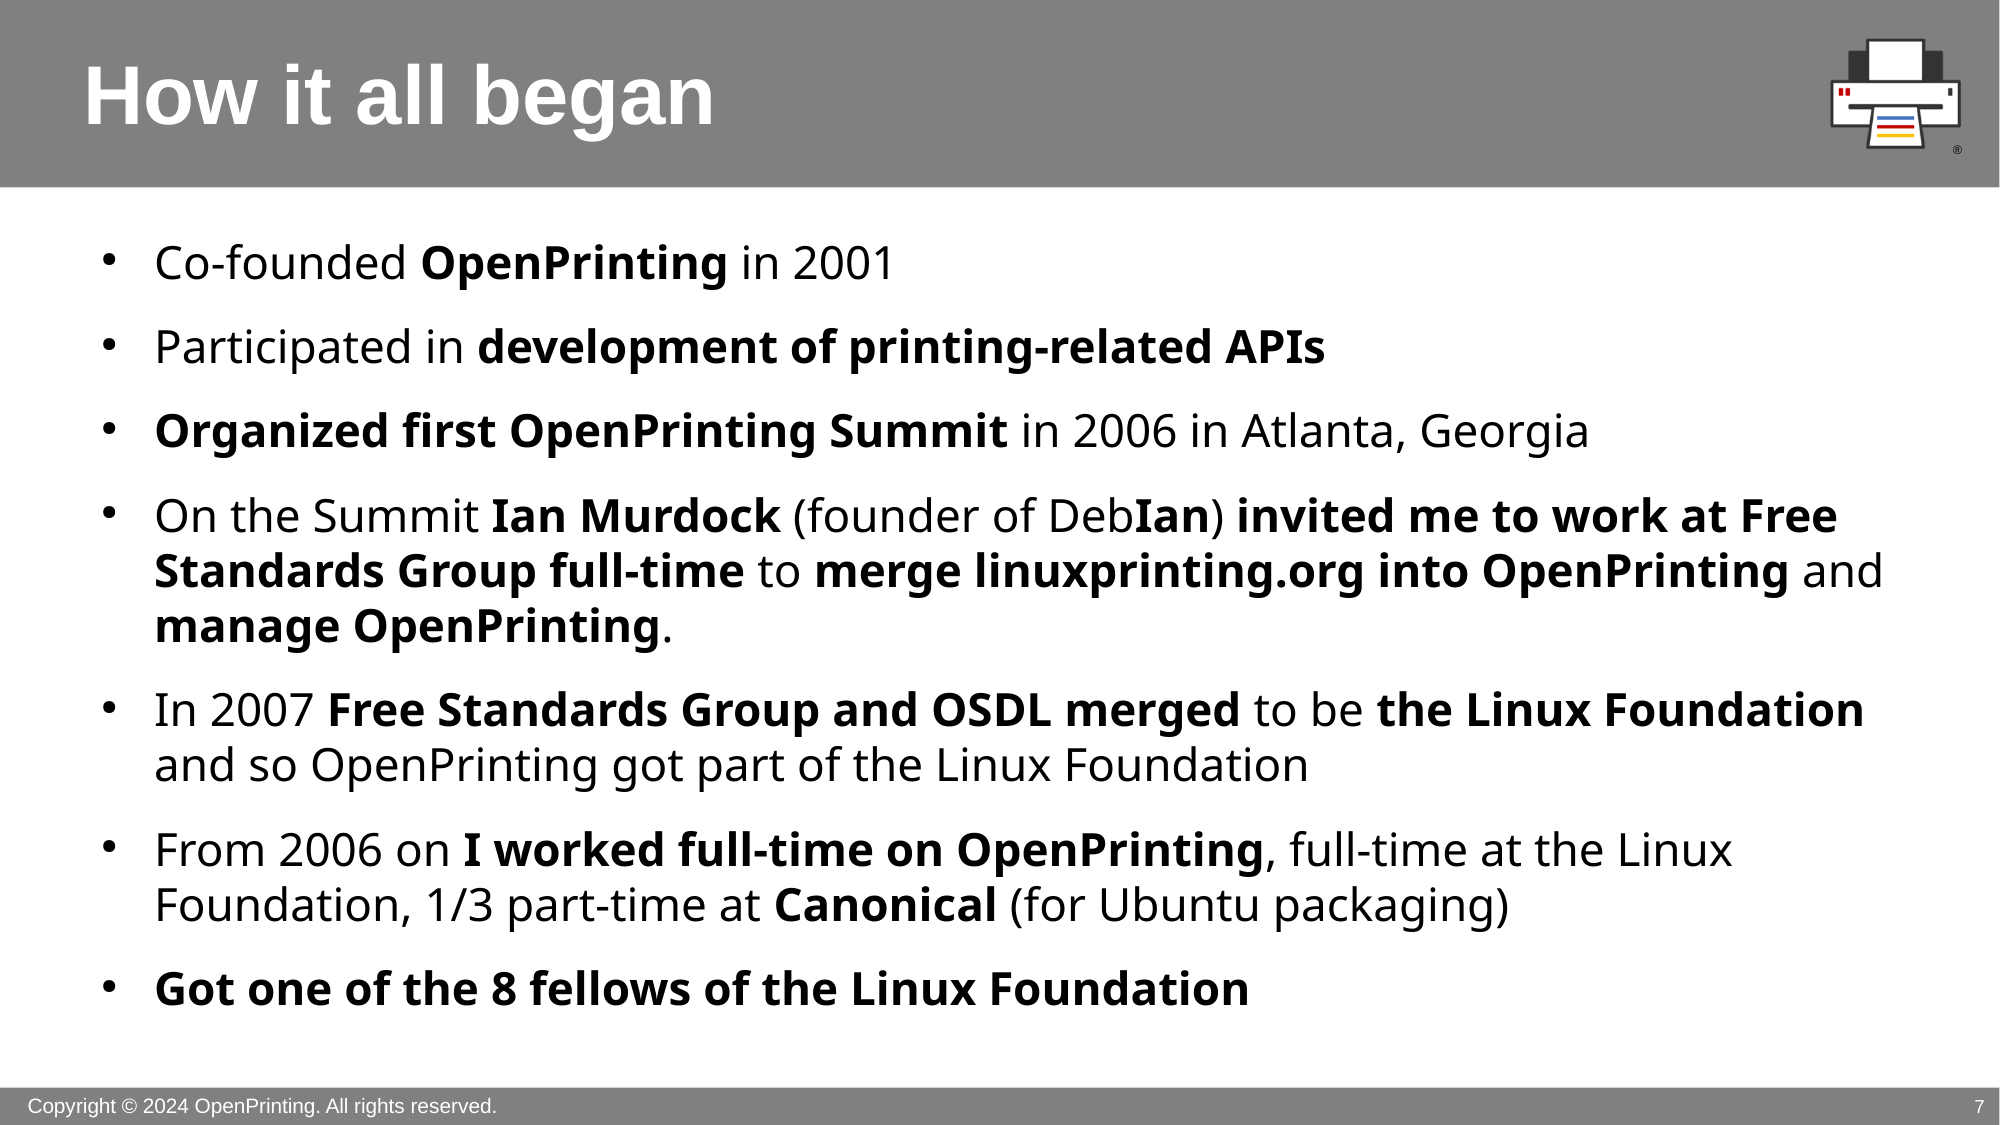

How it all began
# Co-founded OpenPrinting in 2001
Participated in development of printing-related APIs
Organized first OpenPrinting Summit in 2006 in Atlanta, Georgia
On the Summit Ian Murdock (founder of DebIan) invited me to work at Free Standards Group full-time to merge linuxprinting.org into OpenPrinting and manage OpenPrinting.
In 2007 Free Standards Group and OSDL merged to be the Linux Foundation and so OpenPrinting got part of the Linux Foundation
From 2006 on I worked full-time on OpenPrinting, full-time at the Linux Foundation, 1/3 part-time at Canonical (for Ubuntu packaging)
Got one of the 8 fellows of the Linux Foundation